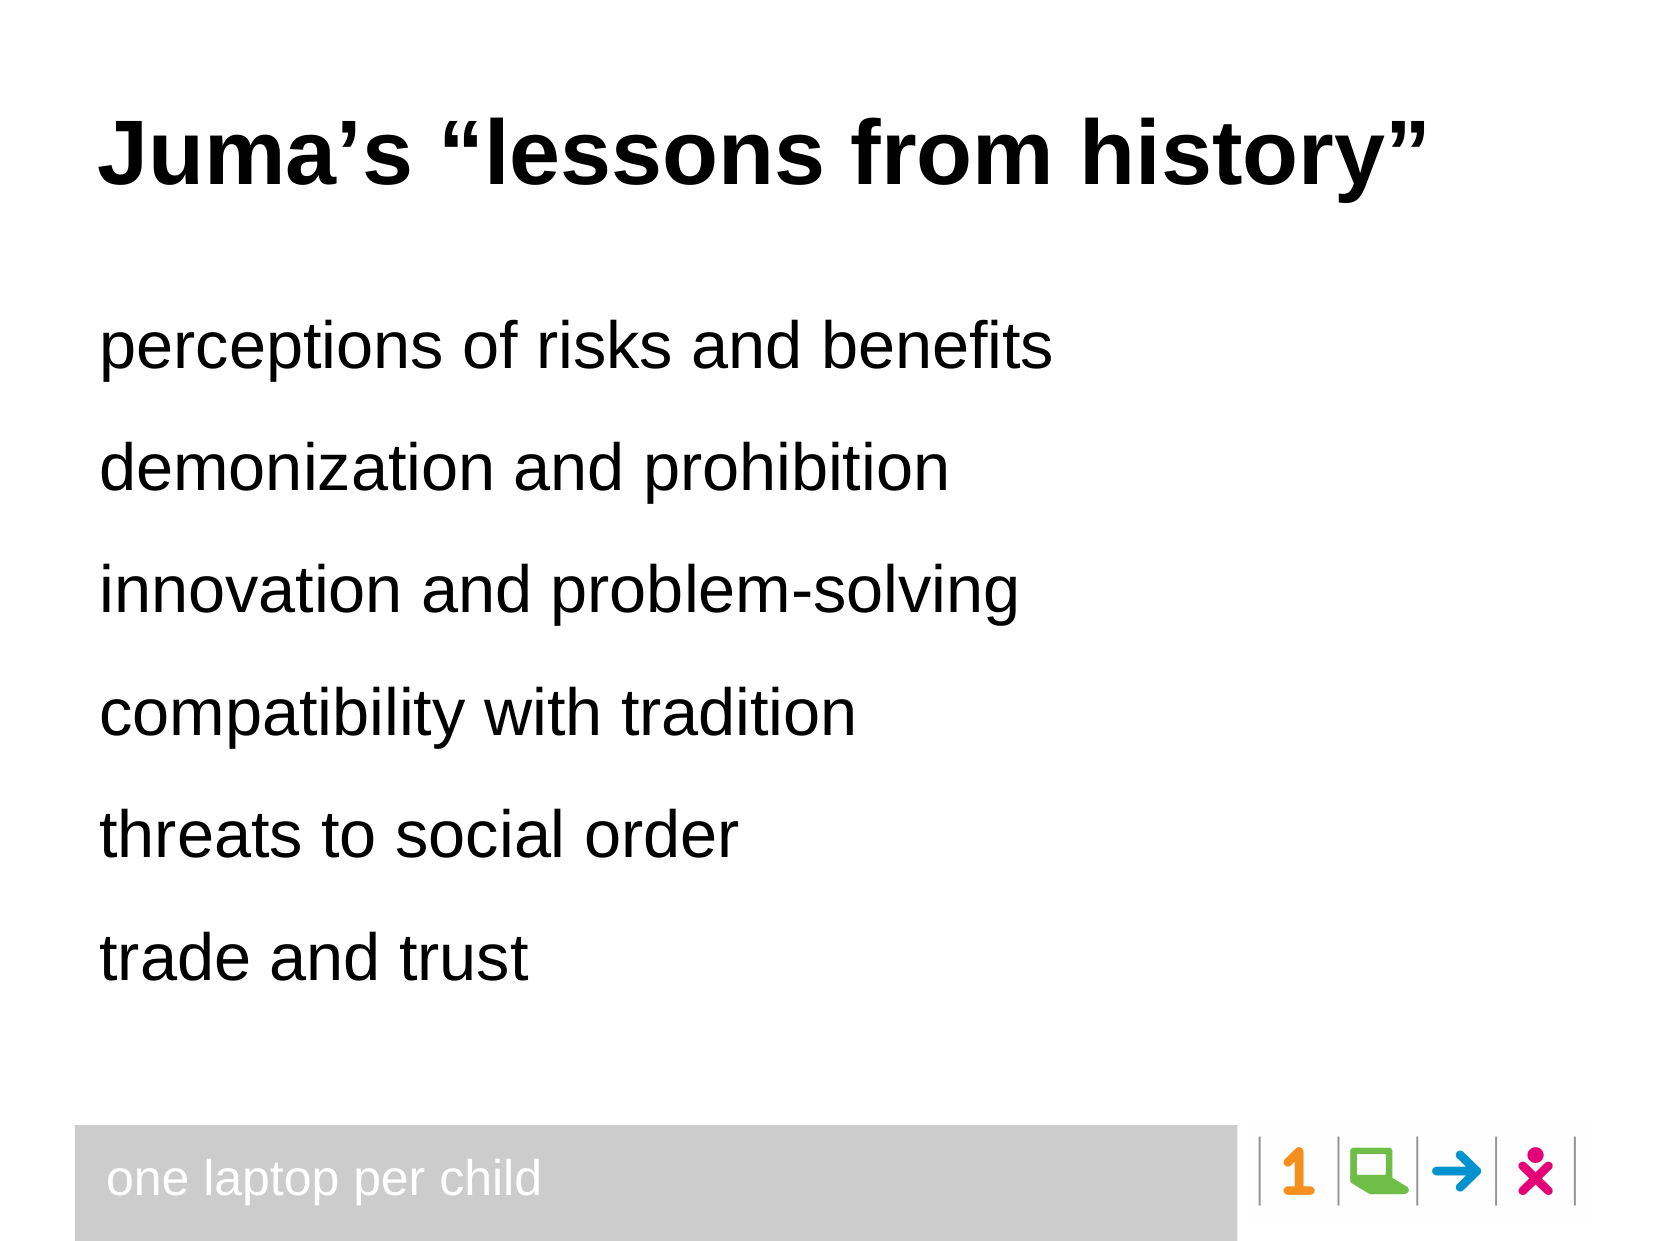

# Juma’s “lessons from history”
perceptions of risks and benefits
demonization and prohibition
innovation and problem-solving
compatibility with tradition
threats to social order
trade and trust